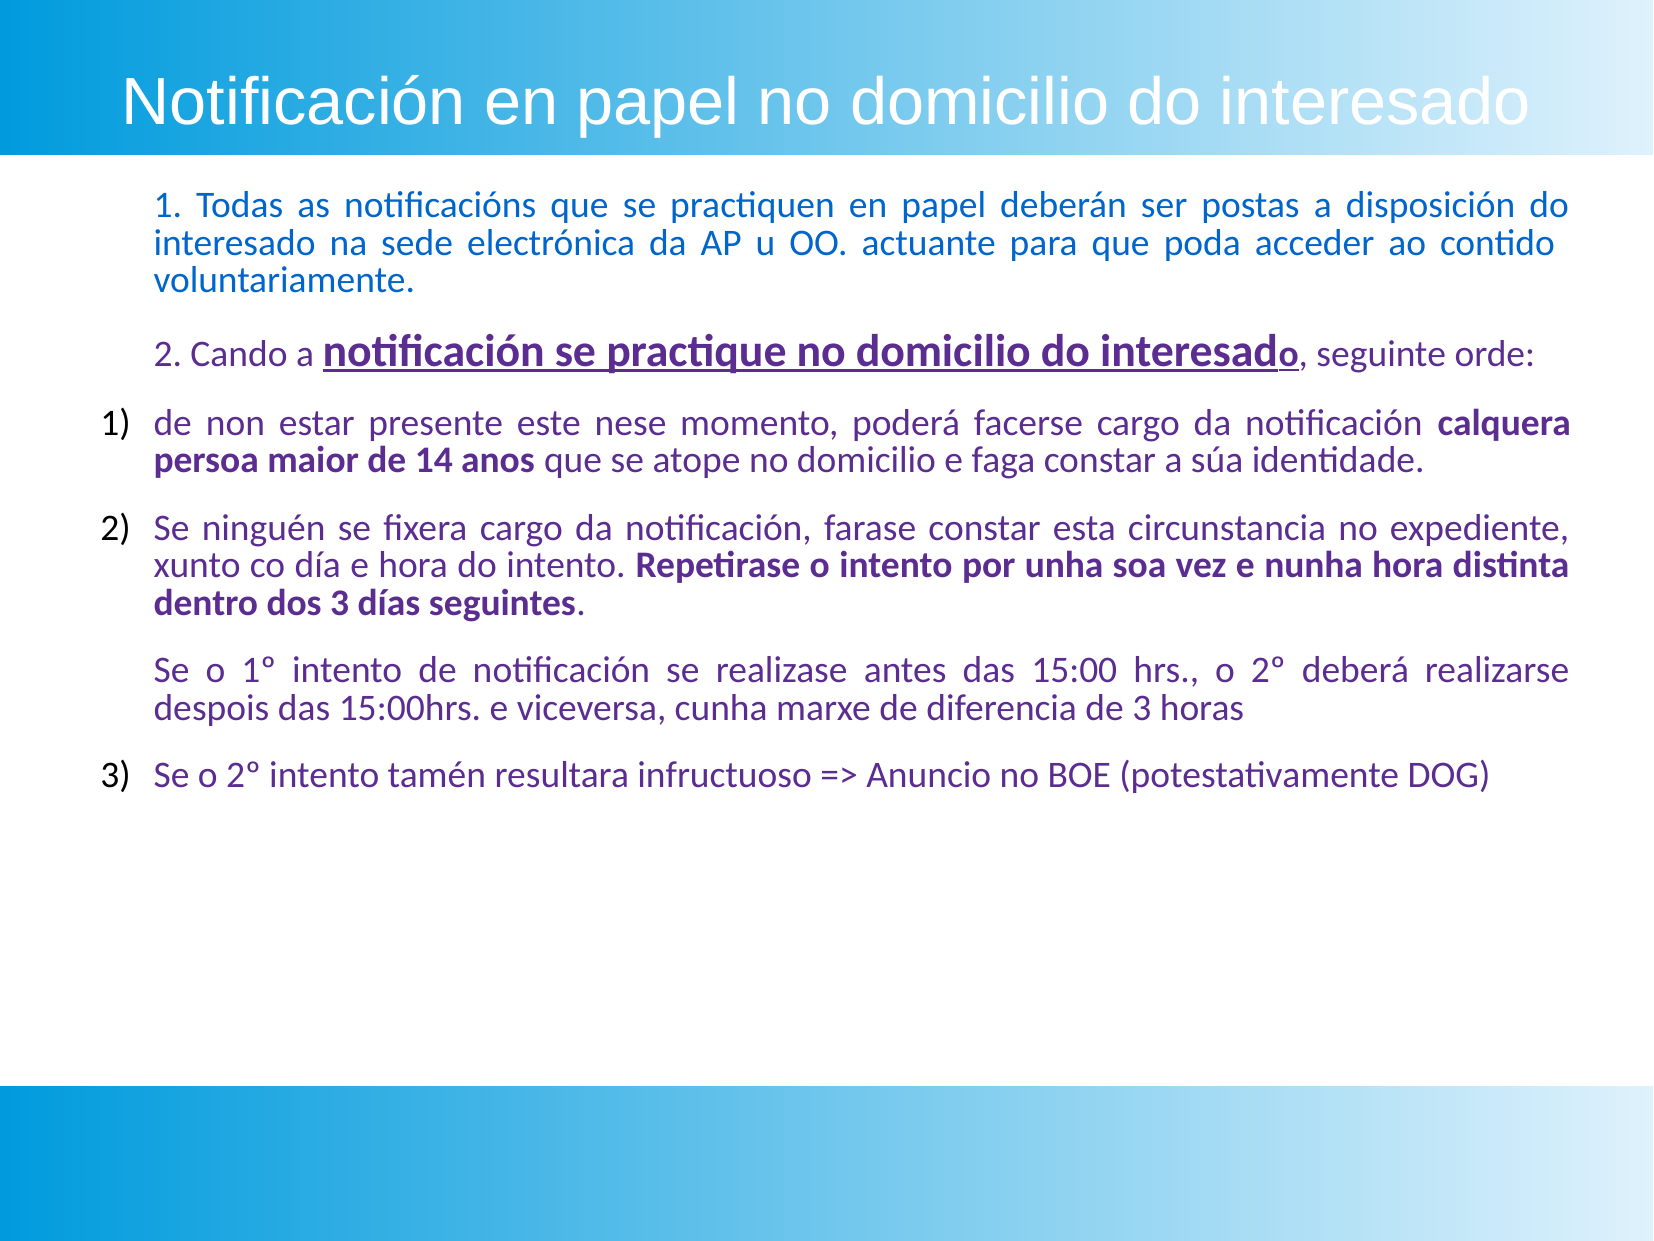

# Notificación en papel no domicilio do interesado
1. Todas as notificacións que se practiquen en papel deberán ser postas a disposición do interesado na sede electrónica da AP u OO. actuante para que poda acceder ao contido voluntariamente.
2. Cando a notificación se practique no domicilio do interesado, seguinte orde:
de non estar presente este nese momento, poderá facerse cargo da notificación calquera persoa maior de 14 anos que se atope no domicilio e faga constar a súa identidade.
Se ninguén se fixera cargo da notificación, farase constar esta circunstancia no expediente, xunto co día e hora do intento. Repetirase o intento por unha soa vez e nunha hora distinta dentro dos 3 días seguintes.
Se o 1º intento de notificación se realizase antes das 15:00 hrs., o 2º deberá realizarse despois das 15:00hrs. e viceversa, cunha marxe de diferencia de 3 horas
Se o 2º intento tamén resultara infructuoso => Anuncio no BOE (potestativamente DOG)